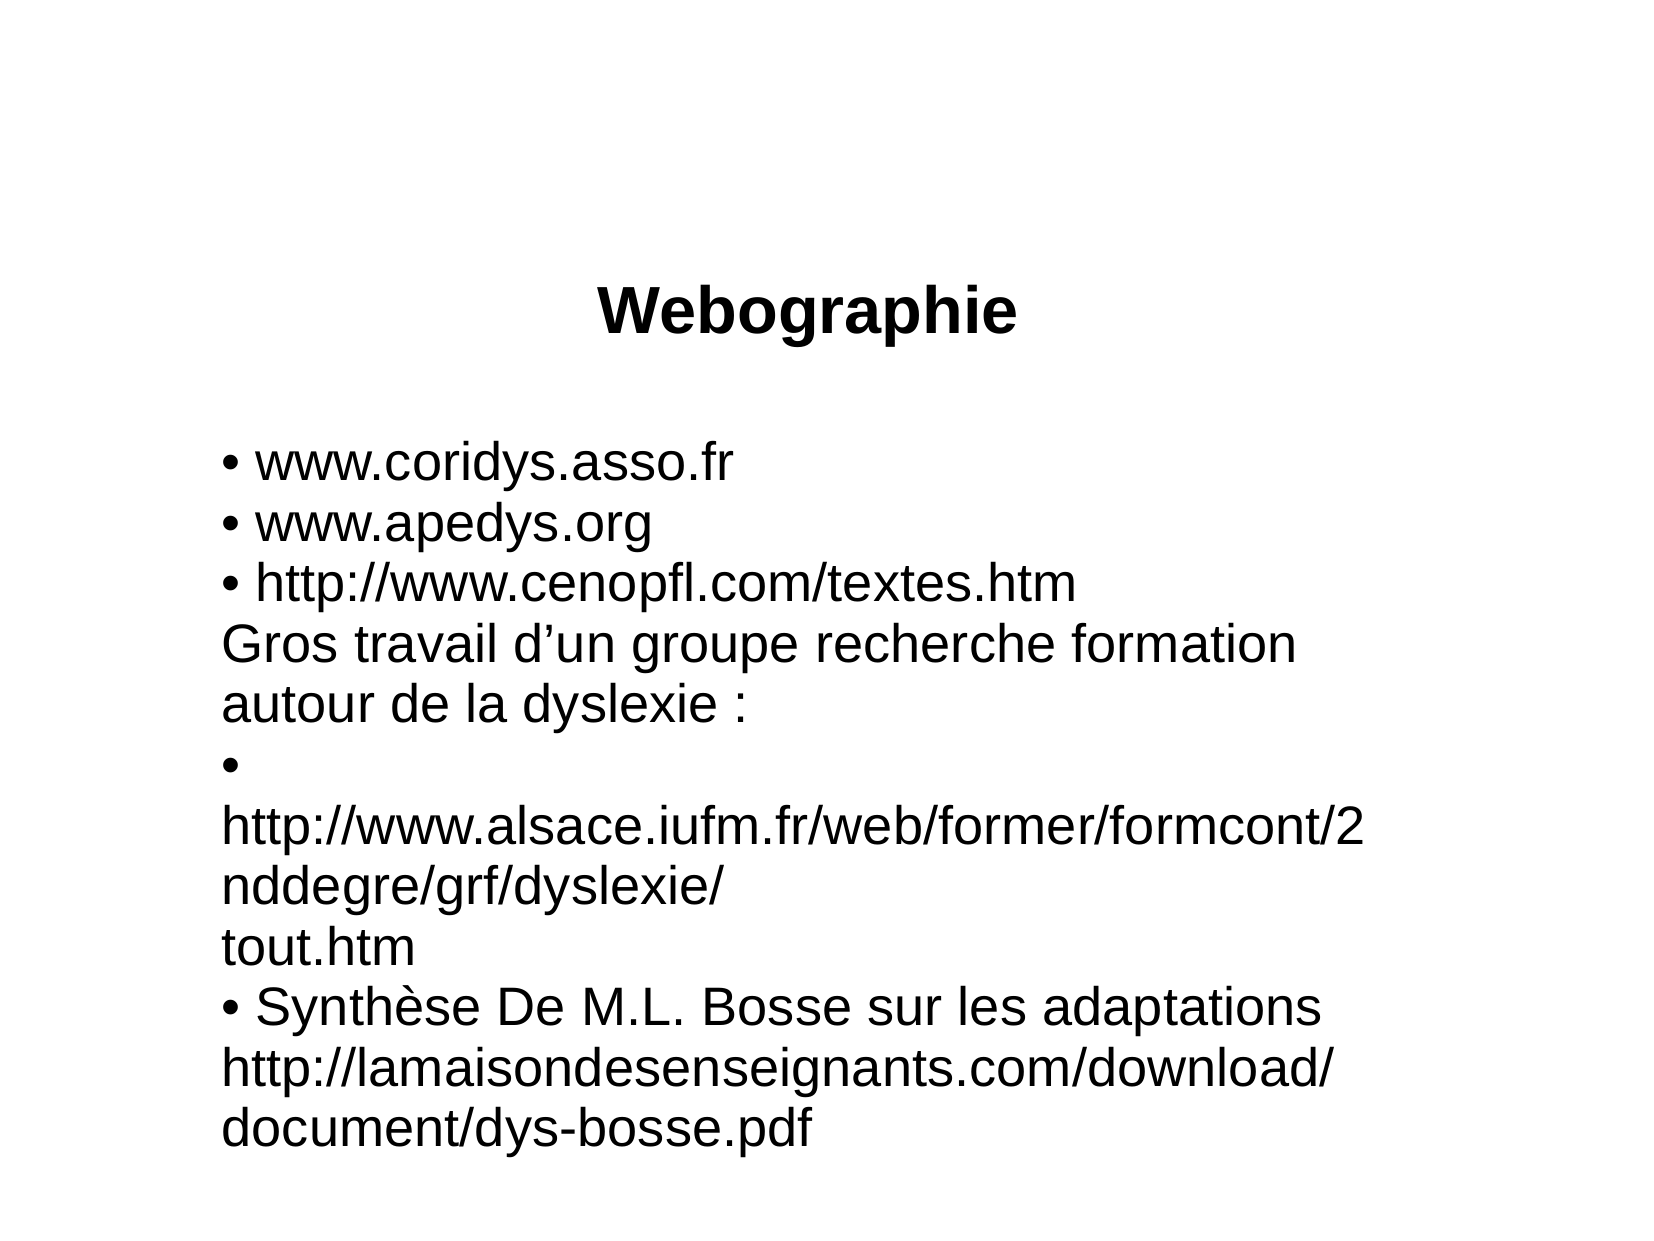

Webographie
• www.coridys.asso.fr
• www.apedys.org
• http://www.cenopfl.com/textes.htm
Gros travail d’un groupe recherche formation autour de la dyslexie :
• http://www.alsace.iufm.fr/web/former/formcont/2nddegre/grf/dyslexie/
tout.htm
• Synthèse De M.L. Bosse sur les adaptations
http://lamaisondesenseignants.com/download/document/dys-bosse.pdf
#